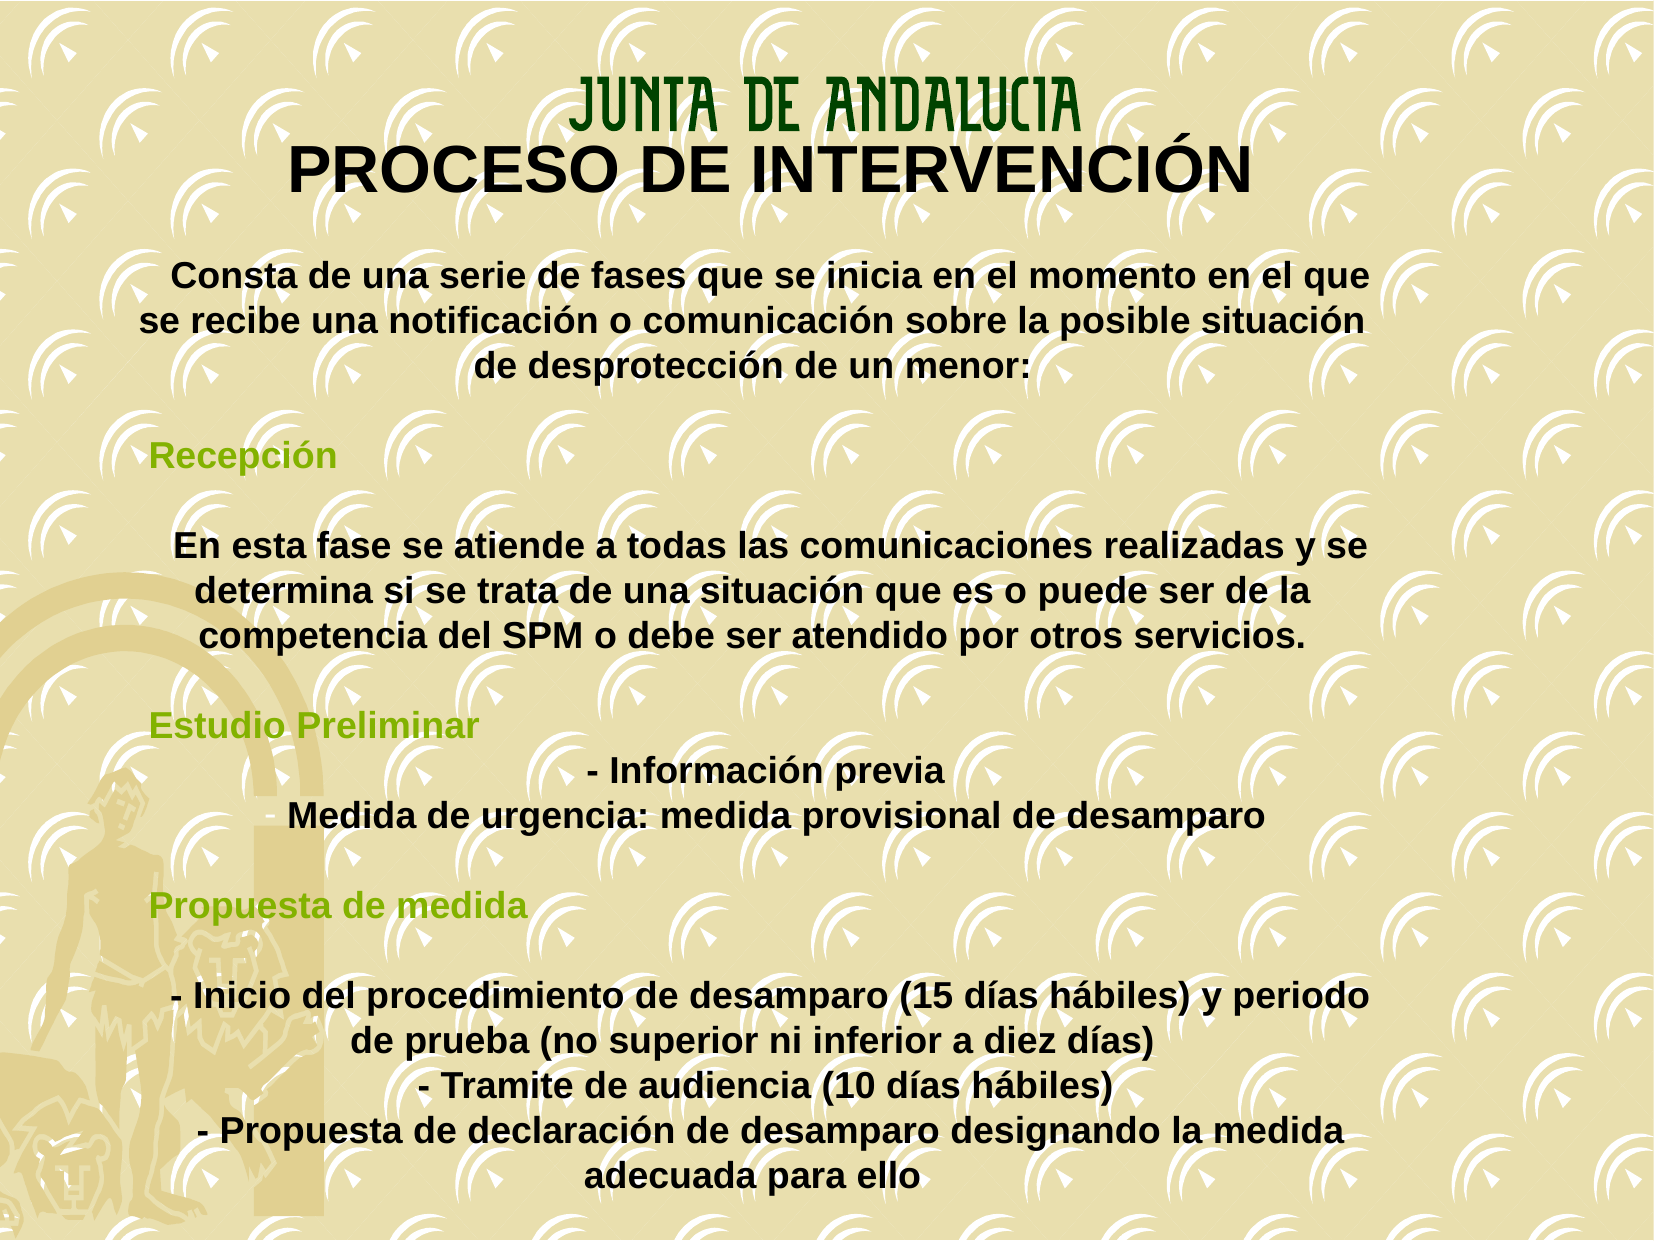

PROCESO DE INTERVENCIÓN
Consta de una serie de fases que se inicia en el momento en el que se recibe una notificación o comunicación sobre la posible situación de desprotección de un menor:
Recepción
En esta fase se atiende a todas las comunicaciones realizadas y se determina si se trata de una situación que es o puede ser de la competencia del SPM o debe ser atendido por otros servicios.
Estudio Preliminar
- Información previa
 Medida de urgencia: medida provisional de desamparo
Propuesta de medida
- Inicio del procedimiento de desamparo (15 días hábiles) y periodo de prueba (no superior ni inferior a diez días)
- Tramite de audiencia (10 días hábiles)
- Propuesta de declaración de desamparo designando la medida adecuada para ello
#